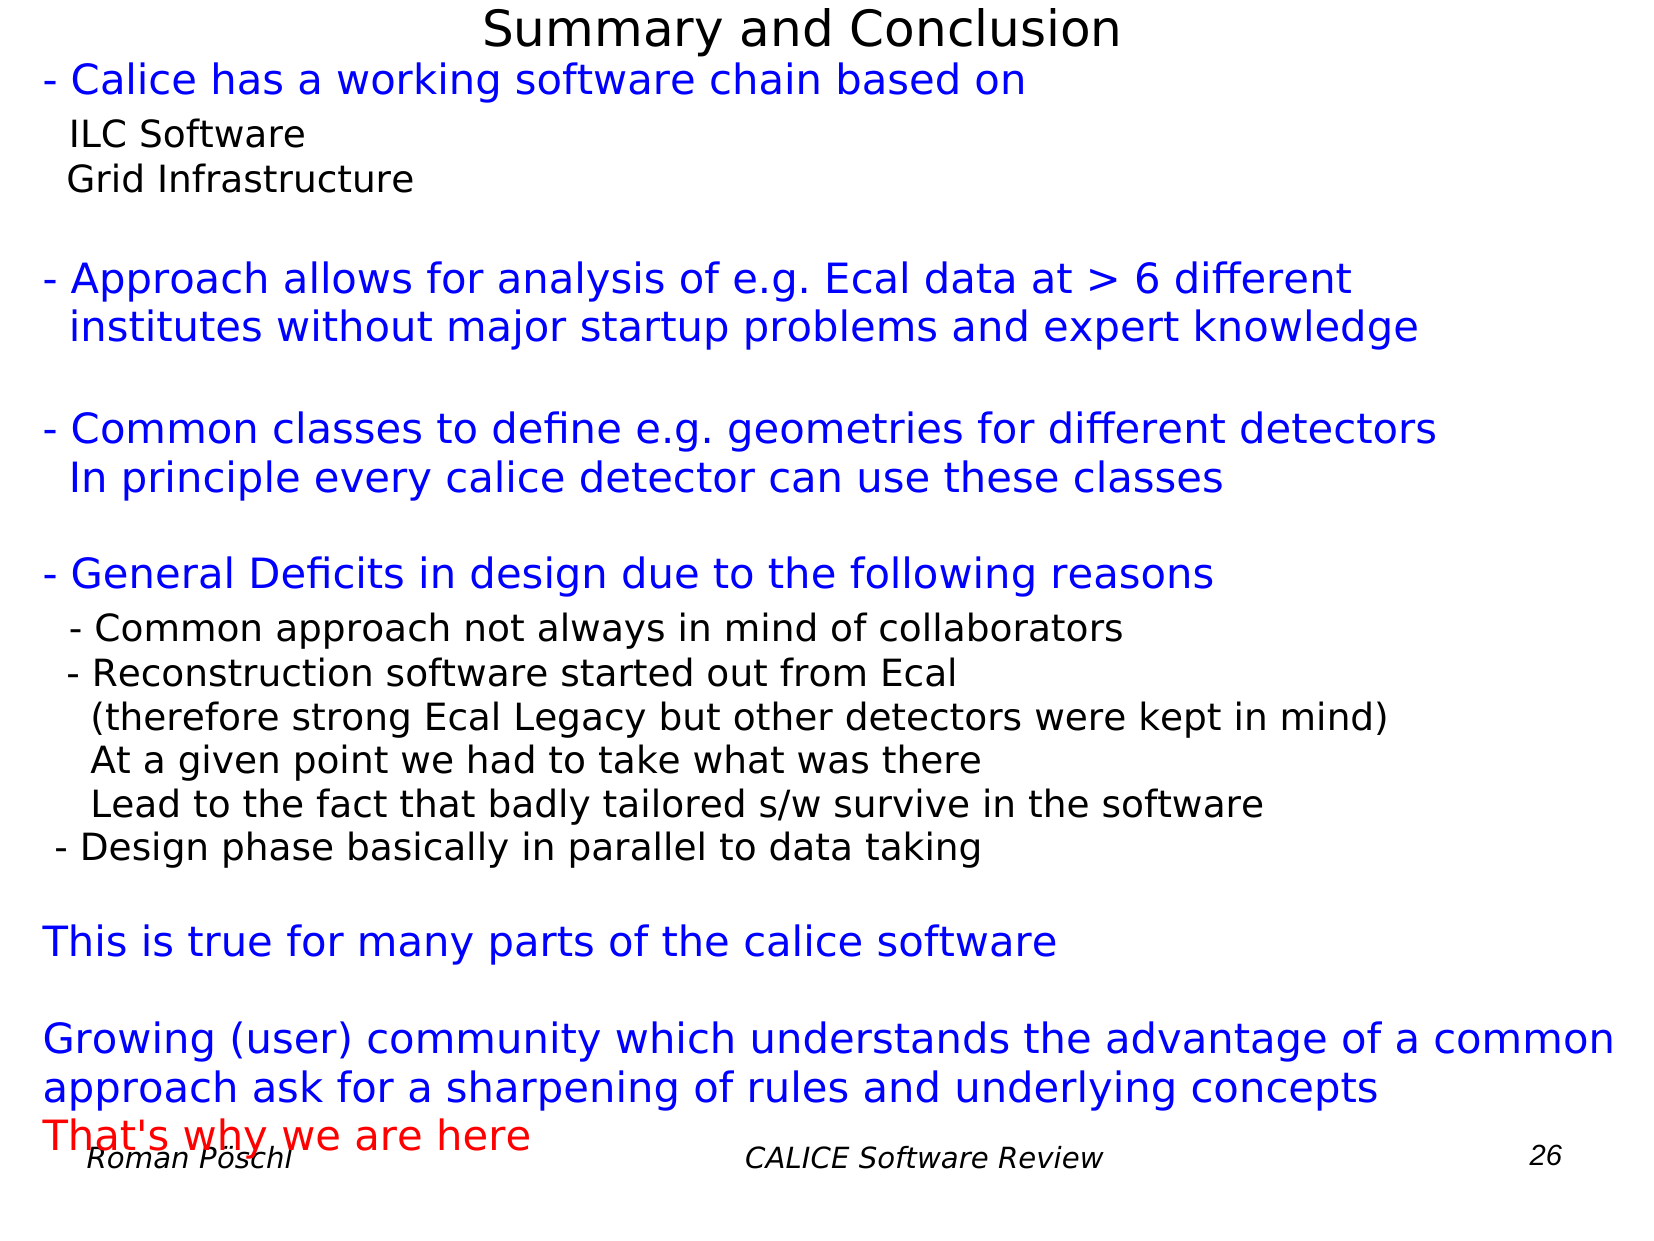

Summary and Conclusion
- Calice has a working software chain based on
 ILC Software
 Grid Infrastructure
- Approach allows for analysis of e.g. Ecal data at > 6 different
 institutes without major startup problems and expert knowledge
- Common classes to define e.g. geometries for different detectors
 In principle every calice detector can use these classes
- General Deficits in design due to the following reasons
 - Common approach not always in mind of collaborators
 - Reconstruction software started out from Ecal
 (therefore strong Ecal Legacy but other detectors were kept in mind)
 At a given point we had to take what was there
 Lead to the fact that badly tailored s/w survive in the software
 - Design phase basically in parallel to data taking
This is true for many parts of the calice software
Growing (user) community which understands the advantage of a common
approach ask for a sharpening of rules and underlying concepts
That's why we are here